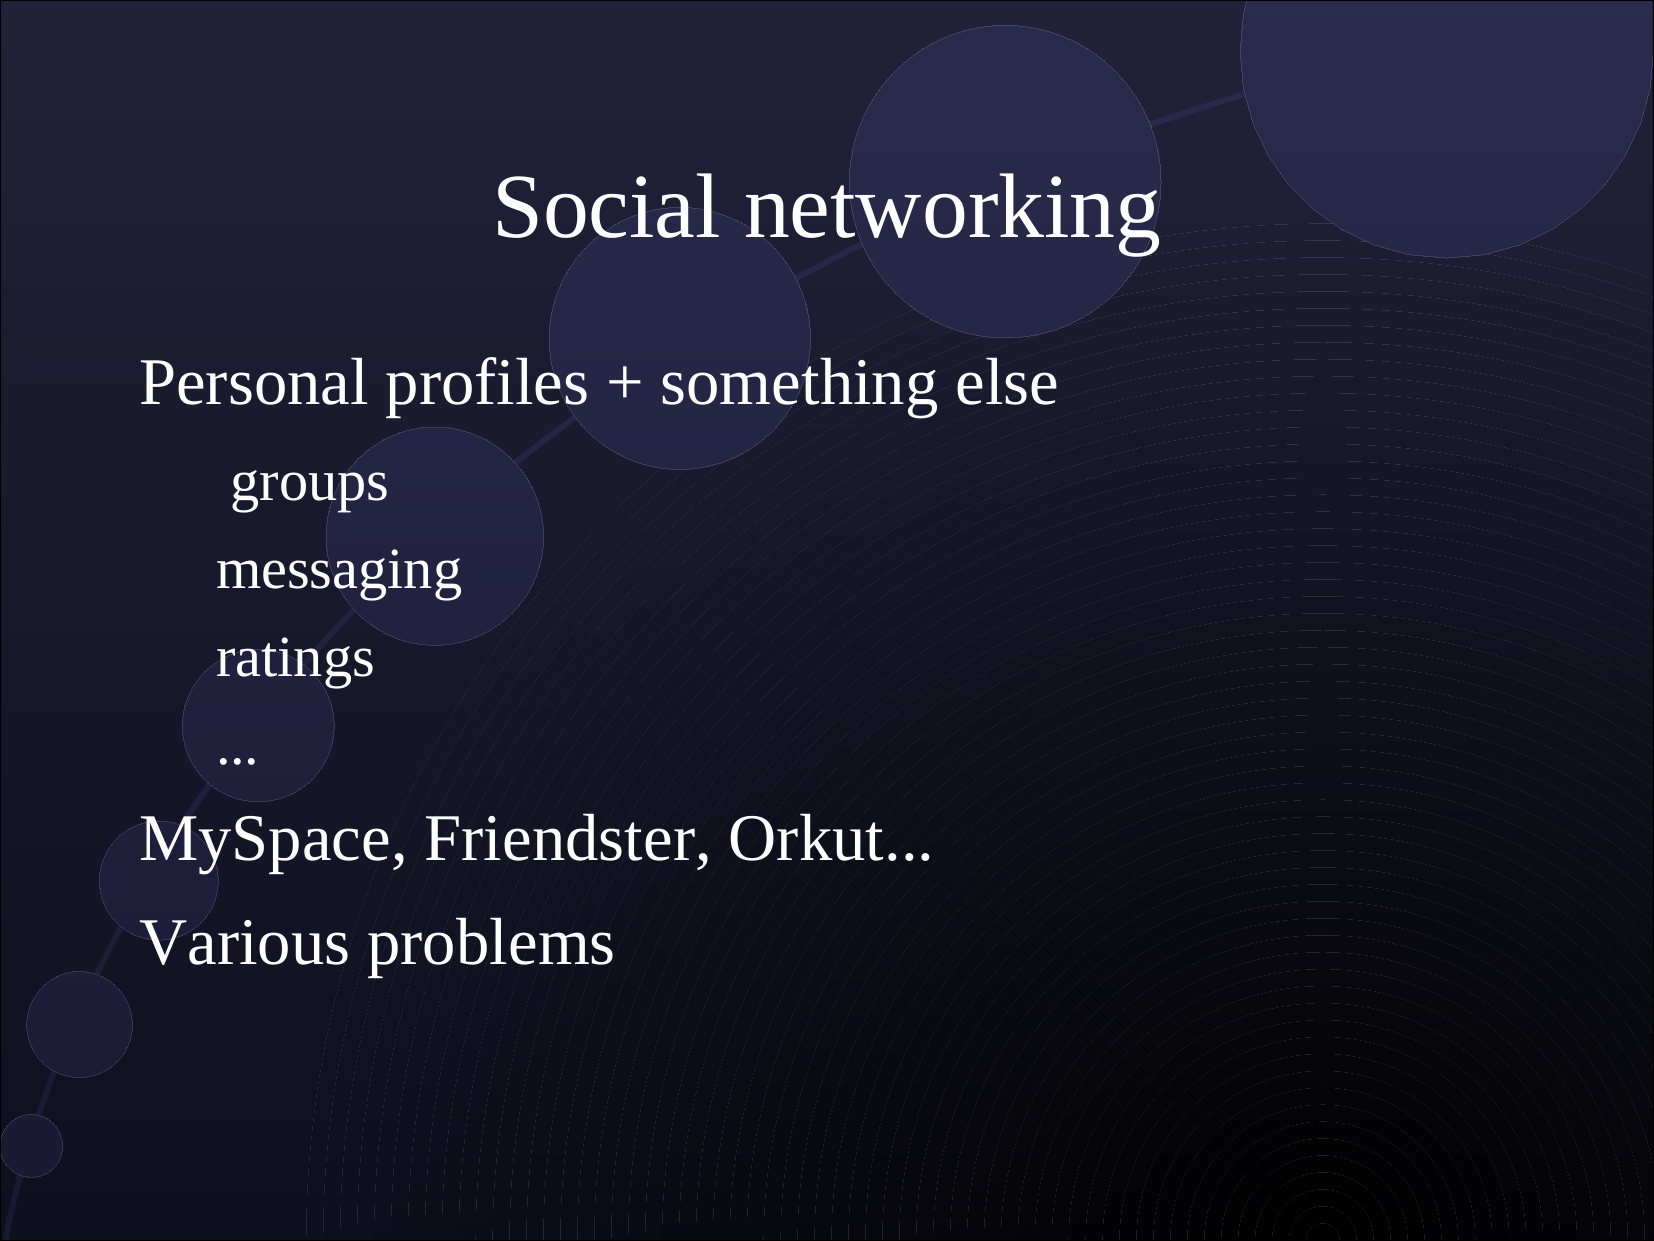

# Social networking
Personal profiles + something else
 groups
messaging
ratings
...
MySpace, Friendster, Orkut...
Various problems